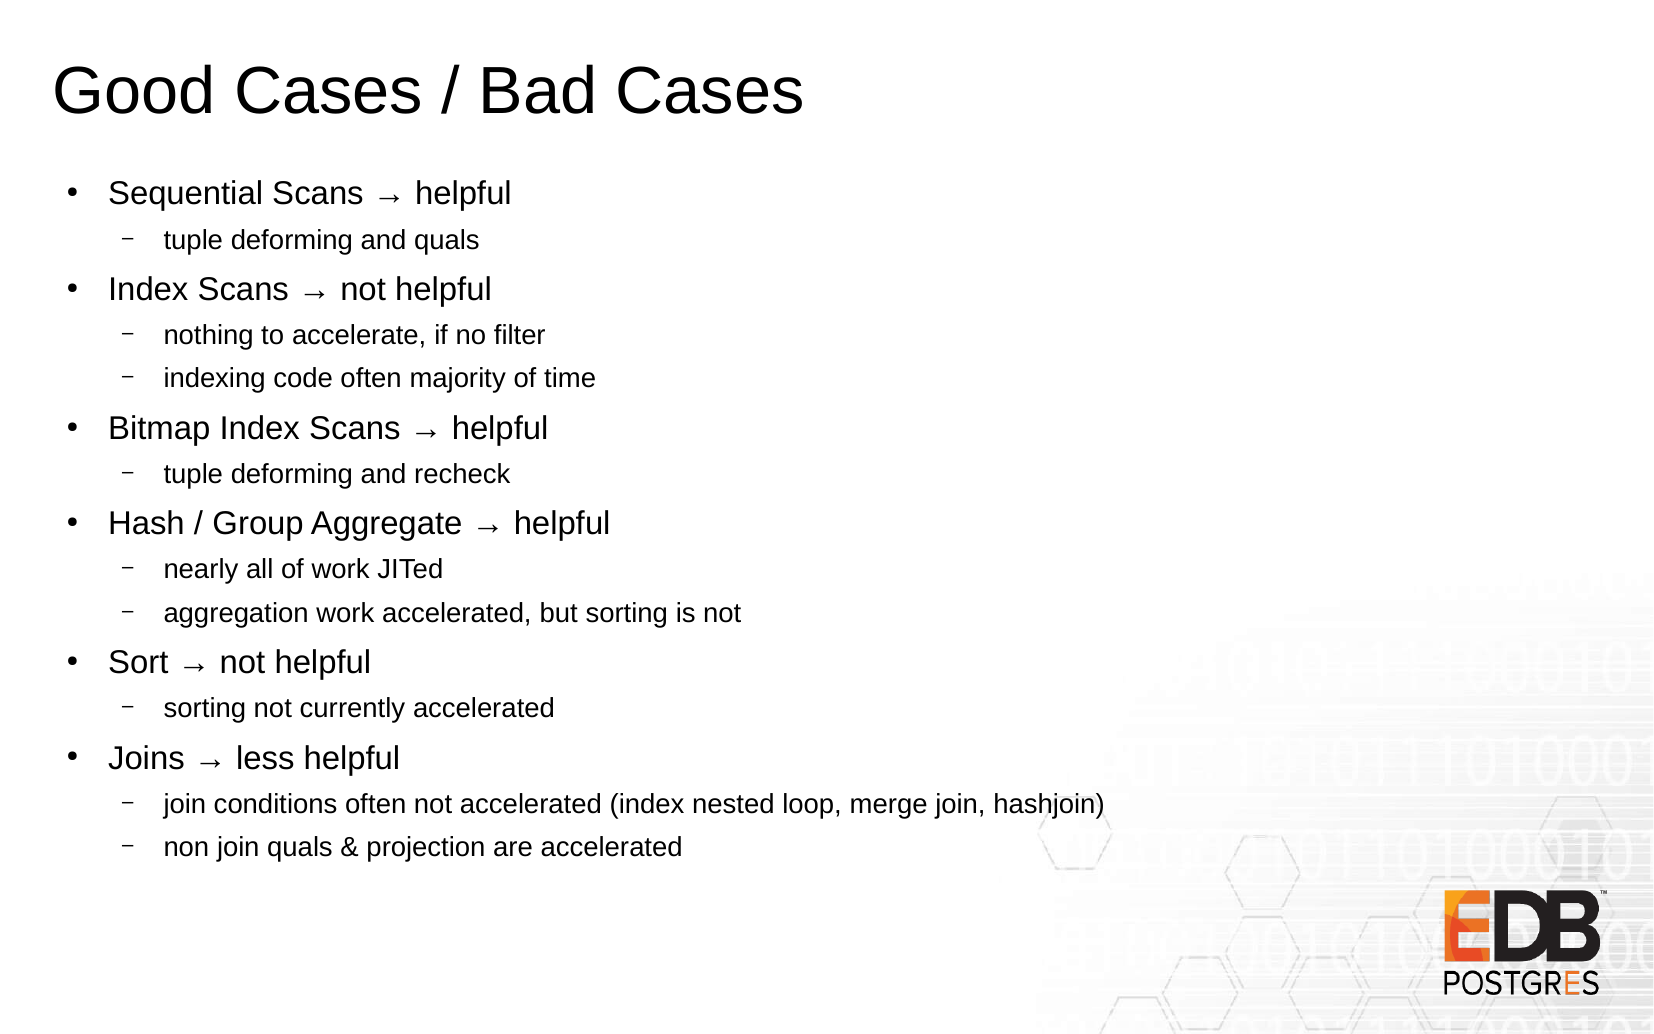

# Good Cases / Bad Cases
Sequential Scans → helpful
tuple deforming and quals
Index Scans → not helpful
nothing to accelerate, if no filter
indexing code often majority of time
Bitmap Index Scans → helpful
tuple deforming and recheck
Hash / Group Aggregate → helpful
nearly all of work JITed
aggregation work accelerated, but sorting is not
Sort → not helpful
sorting not currently accelerated
Joins → less helpful
join conditions often not accelerated (index nested loop, merge join, hashjoin)
non join quals & projection are accelerated